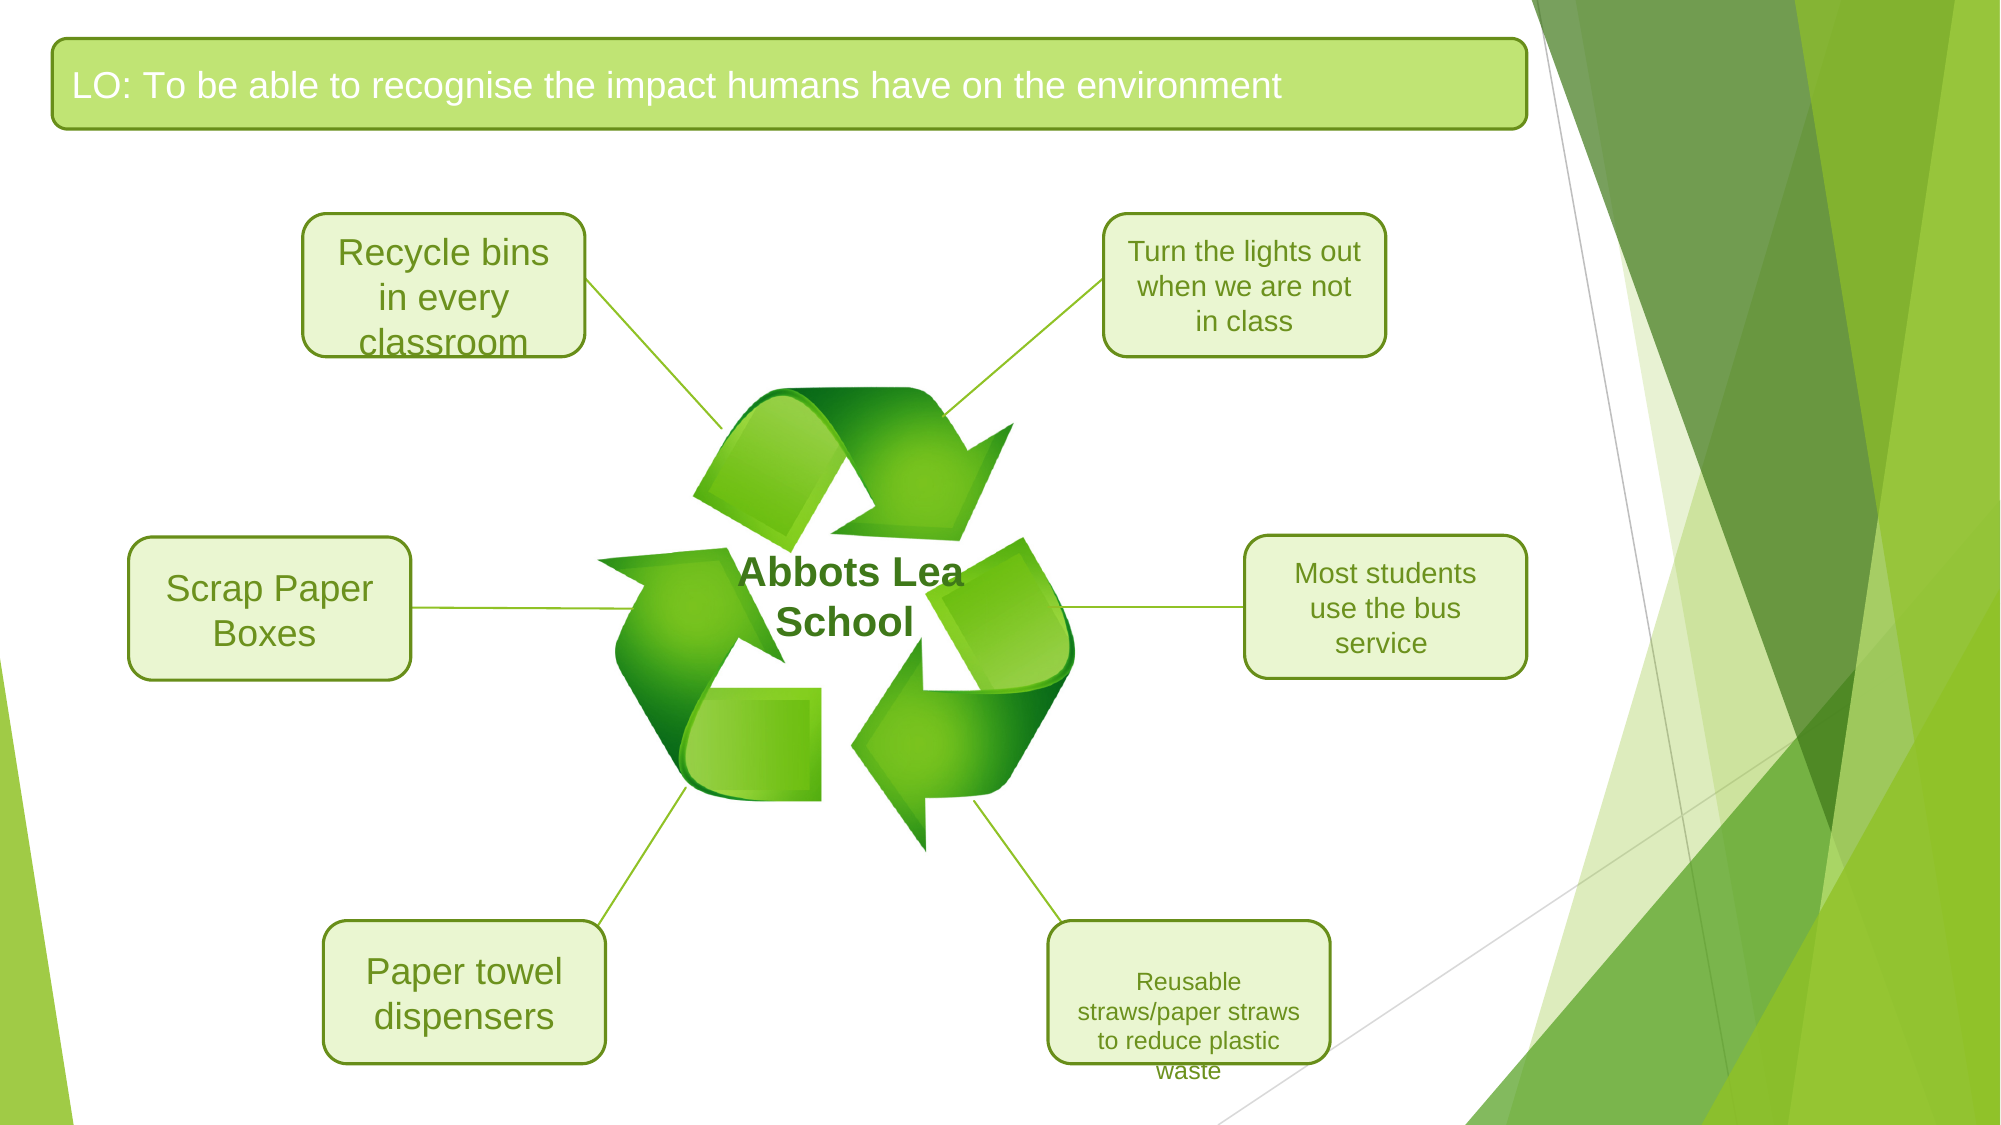

LO: To be able to recognise the impact humans have on the environment
Recycle bins in every classroom
Turn the lights out when we are not in class
Most students use the bus service
Scrap Paper Boxes
Abbots Lea School
Paper towel dispensers
Reusable straws/paper straws to reduce plastic waste